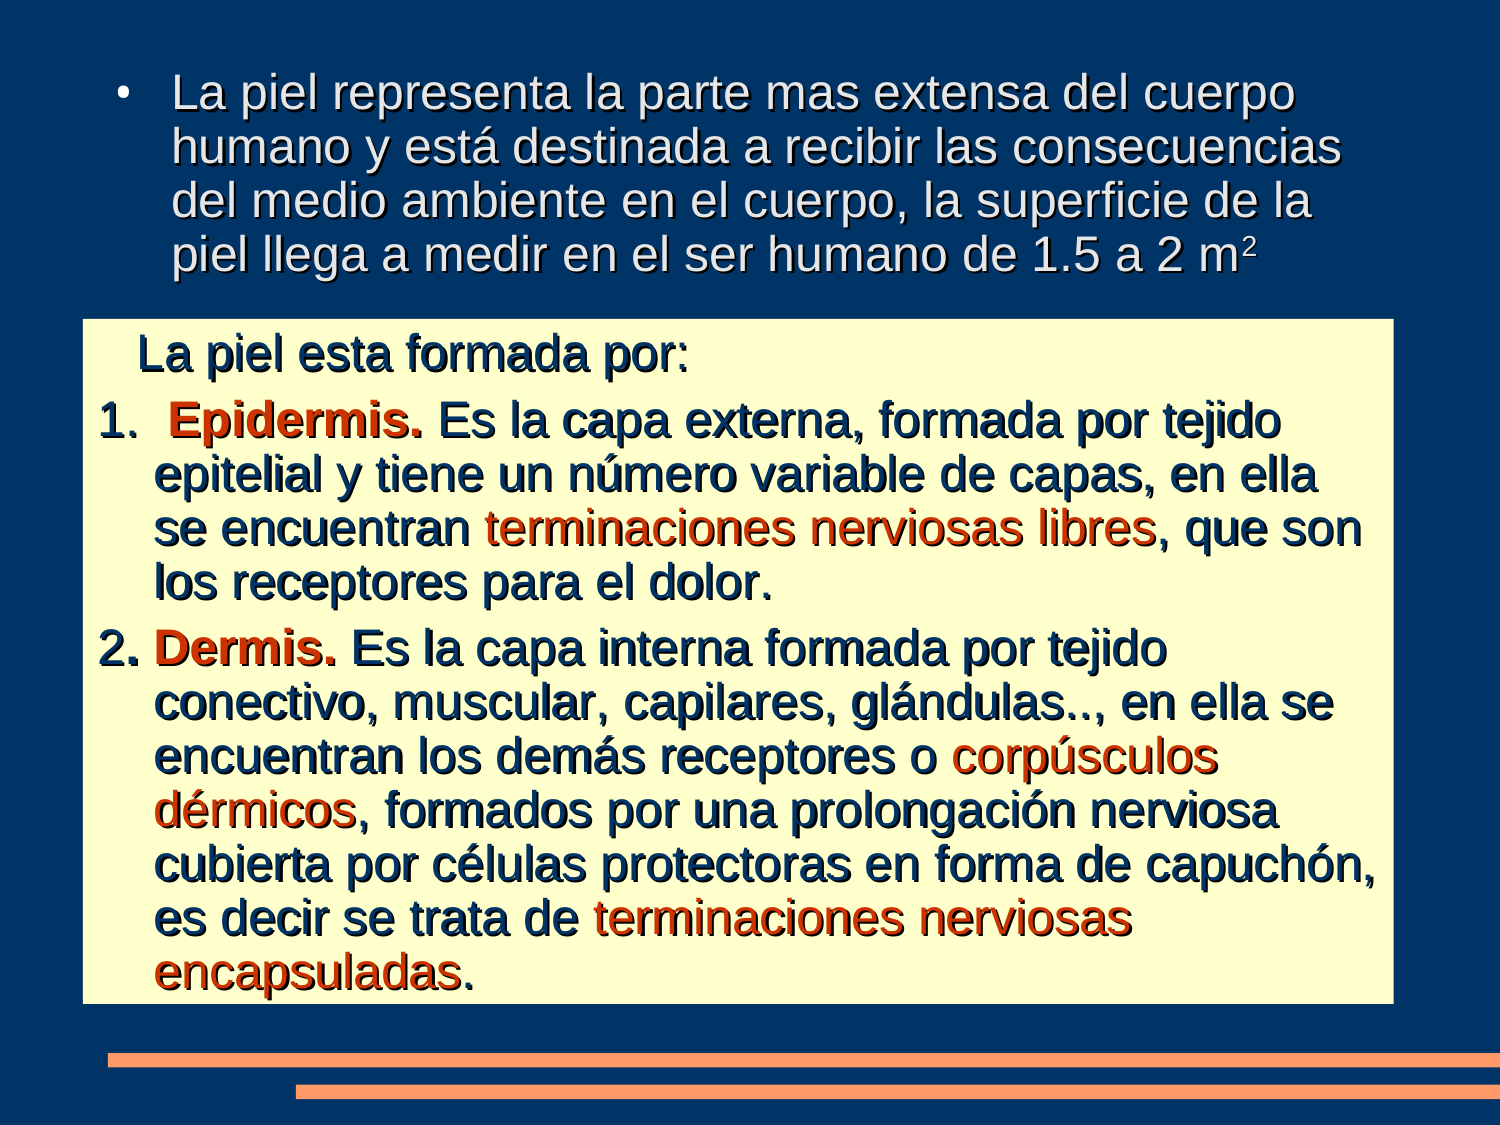

# La piel representa la parte mas extensa del cuerpo humano y está destinada a recibir las consecuencias del medio ambiente en el cuerpo, la superficie de la piel llega a medir en el ser humano de 1.5 a 2 m2
 La piel esta formada por:
1. Epidermis. Es la capa externa, formada por tejido epitelial y tiene un número variable de capas, en ella se encuentran terminaciones nerviosas libres, que son los receptores para el dolor.
2. Dermis. Es la capa interna formada por tejido conectivo, muscular, capilares, glándulas.., en ella se encuentran los demás receptores o corpúsculos dérmicos, formados por una prolongación nerviosa cubierta por células protectoras en forma de capuchón, es decir se trata de terminaciones nerviosas encapsuladas.